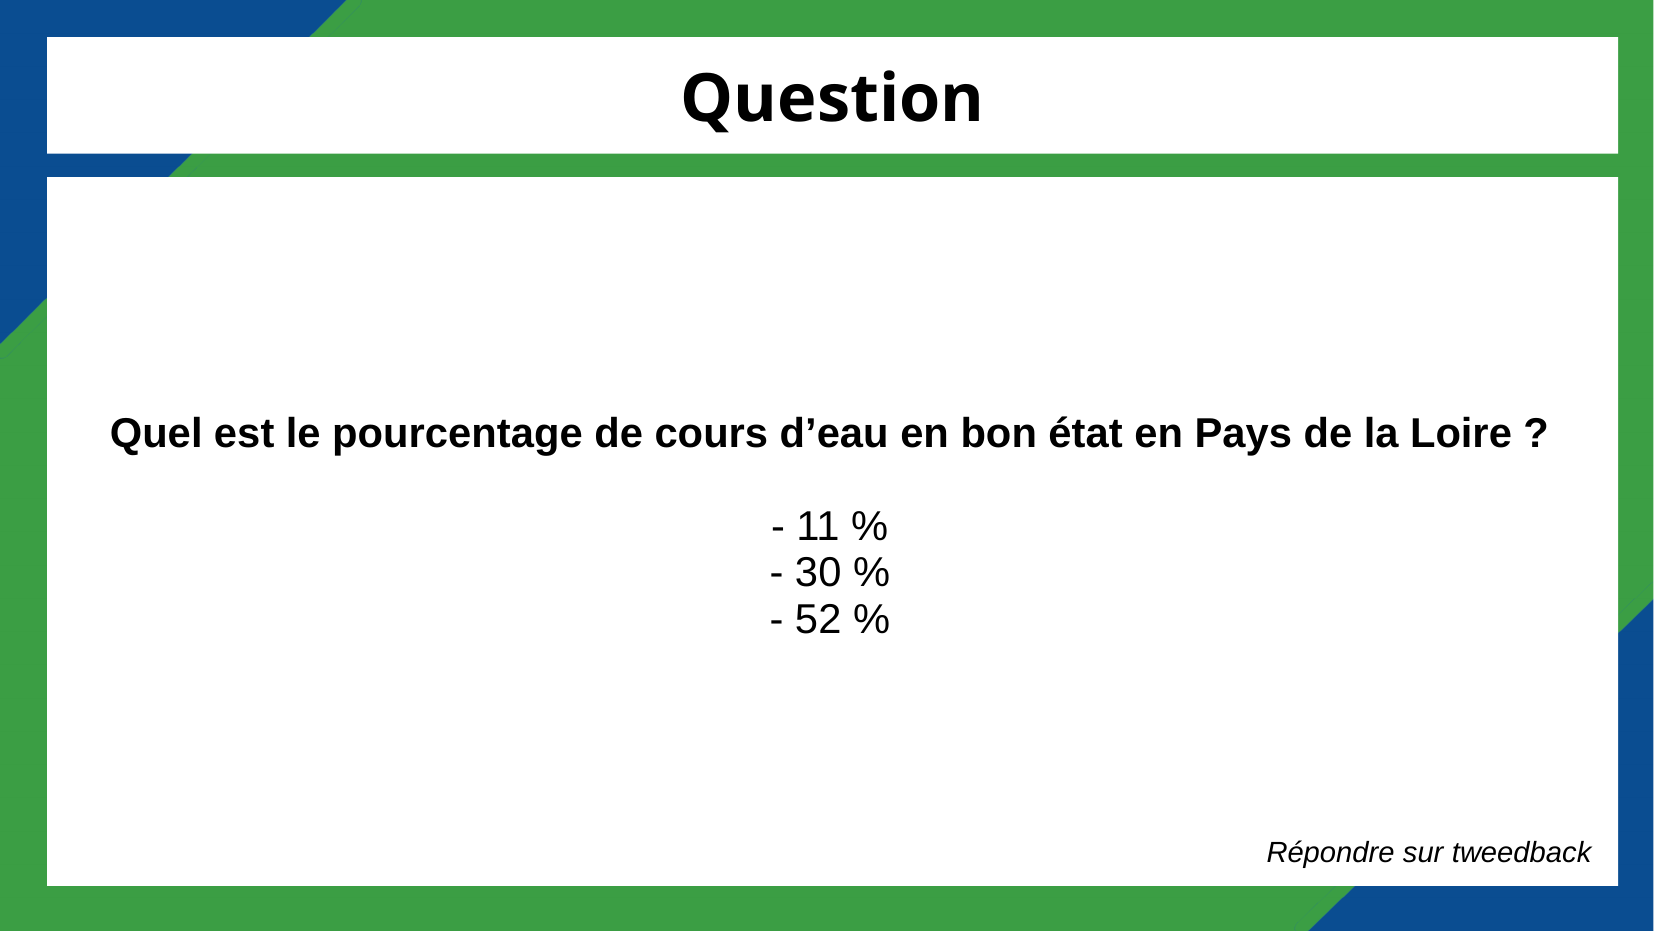

# Question
Quel est le pourcentage de cours d’eau en bon état en Pays de la Loire ?
- 11 %
- 30 %
- 52 %
Répondre sur tweedback